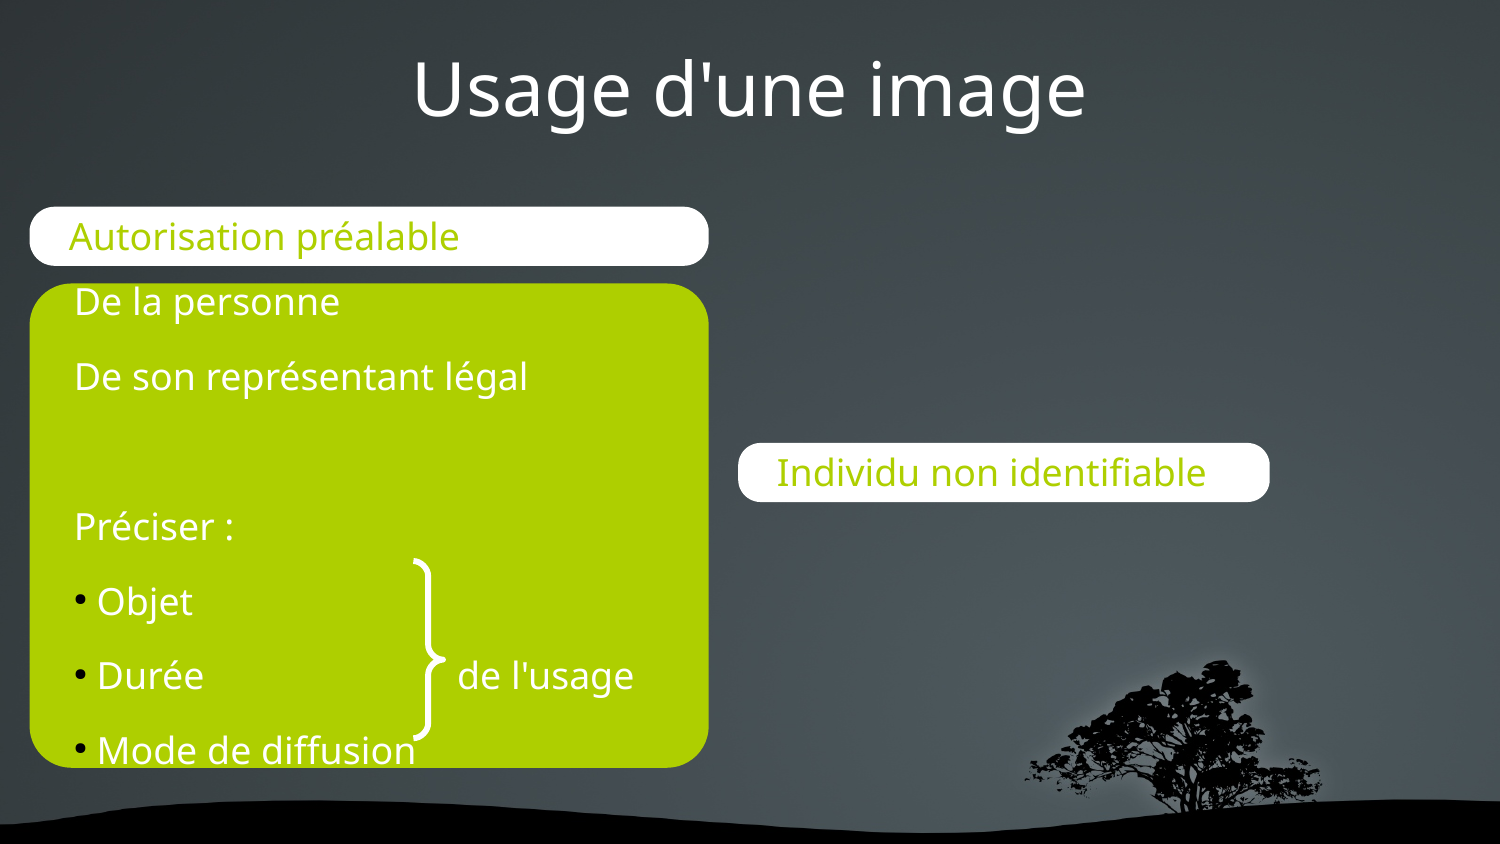

Usage d'une image
Autorisation préalable
De la personne
De son représentant légal
Préciser :
 Objet
 Durée de l'usage
 Mode de diffusion
Individu non identifiable